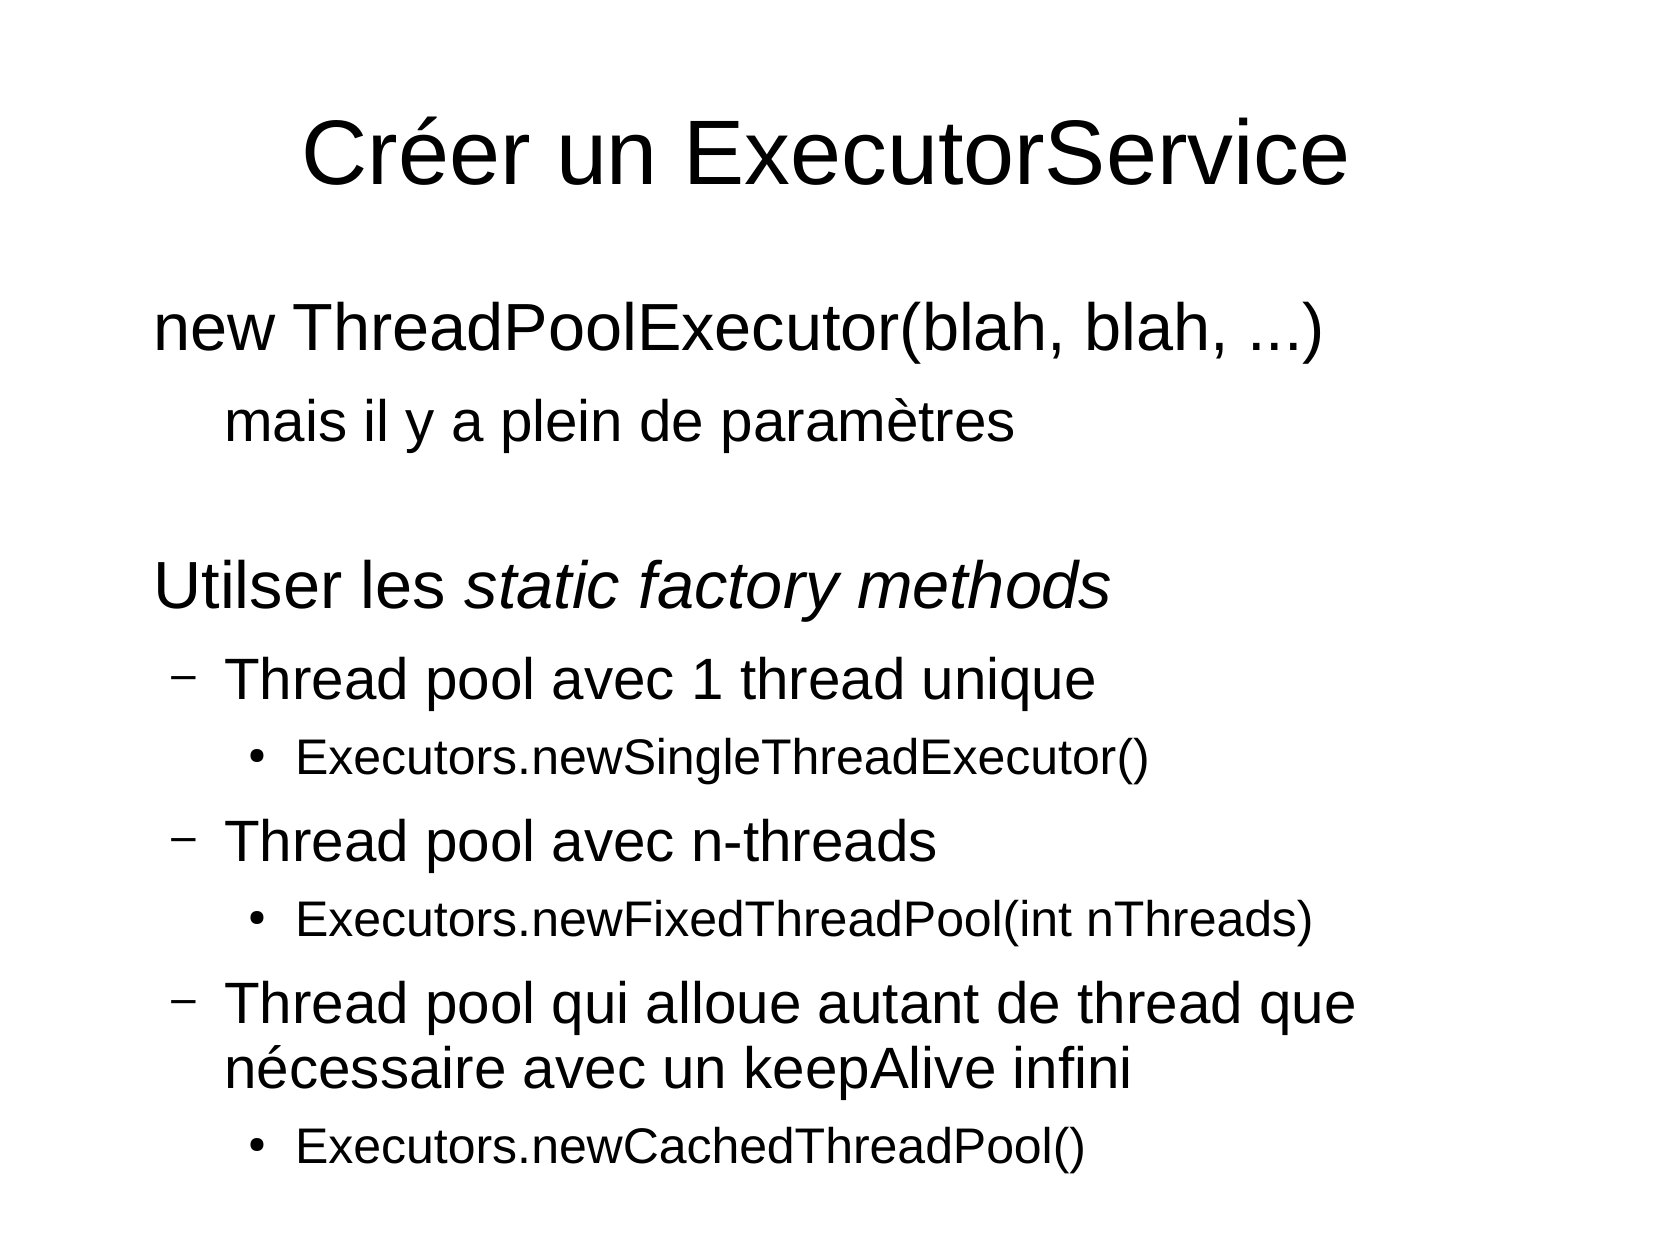

# Créer un ExecutorService
new ThreadPoolExecutor(blah, blah, ...)
mais il y a plein de paramètres
Utilser les static factory methods
Thread pool avec 1 thread unique
Executors.newSingleThreadExecutor()
Thread pool avec n-threads
Executors.newFixedThreadPool(int nThreads)
Thread pool qui alloue autant de thread que nécessaire avec un keepAlive infini
Executors.newCachedThreadPool()